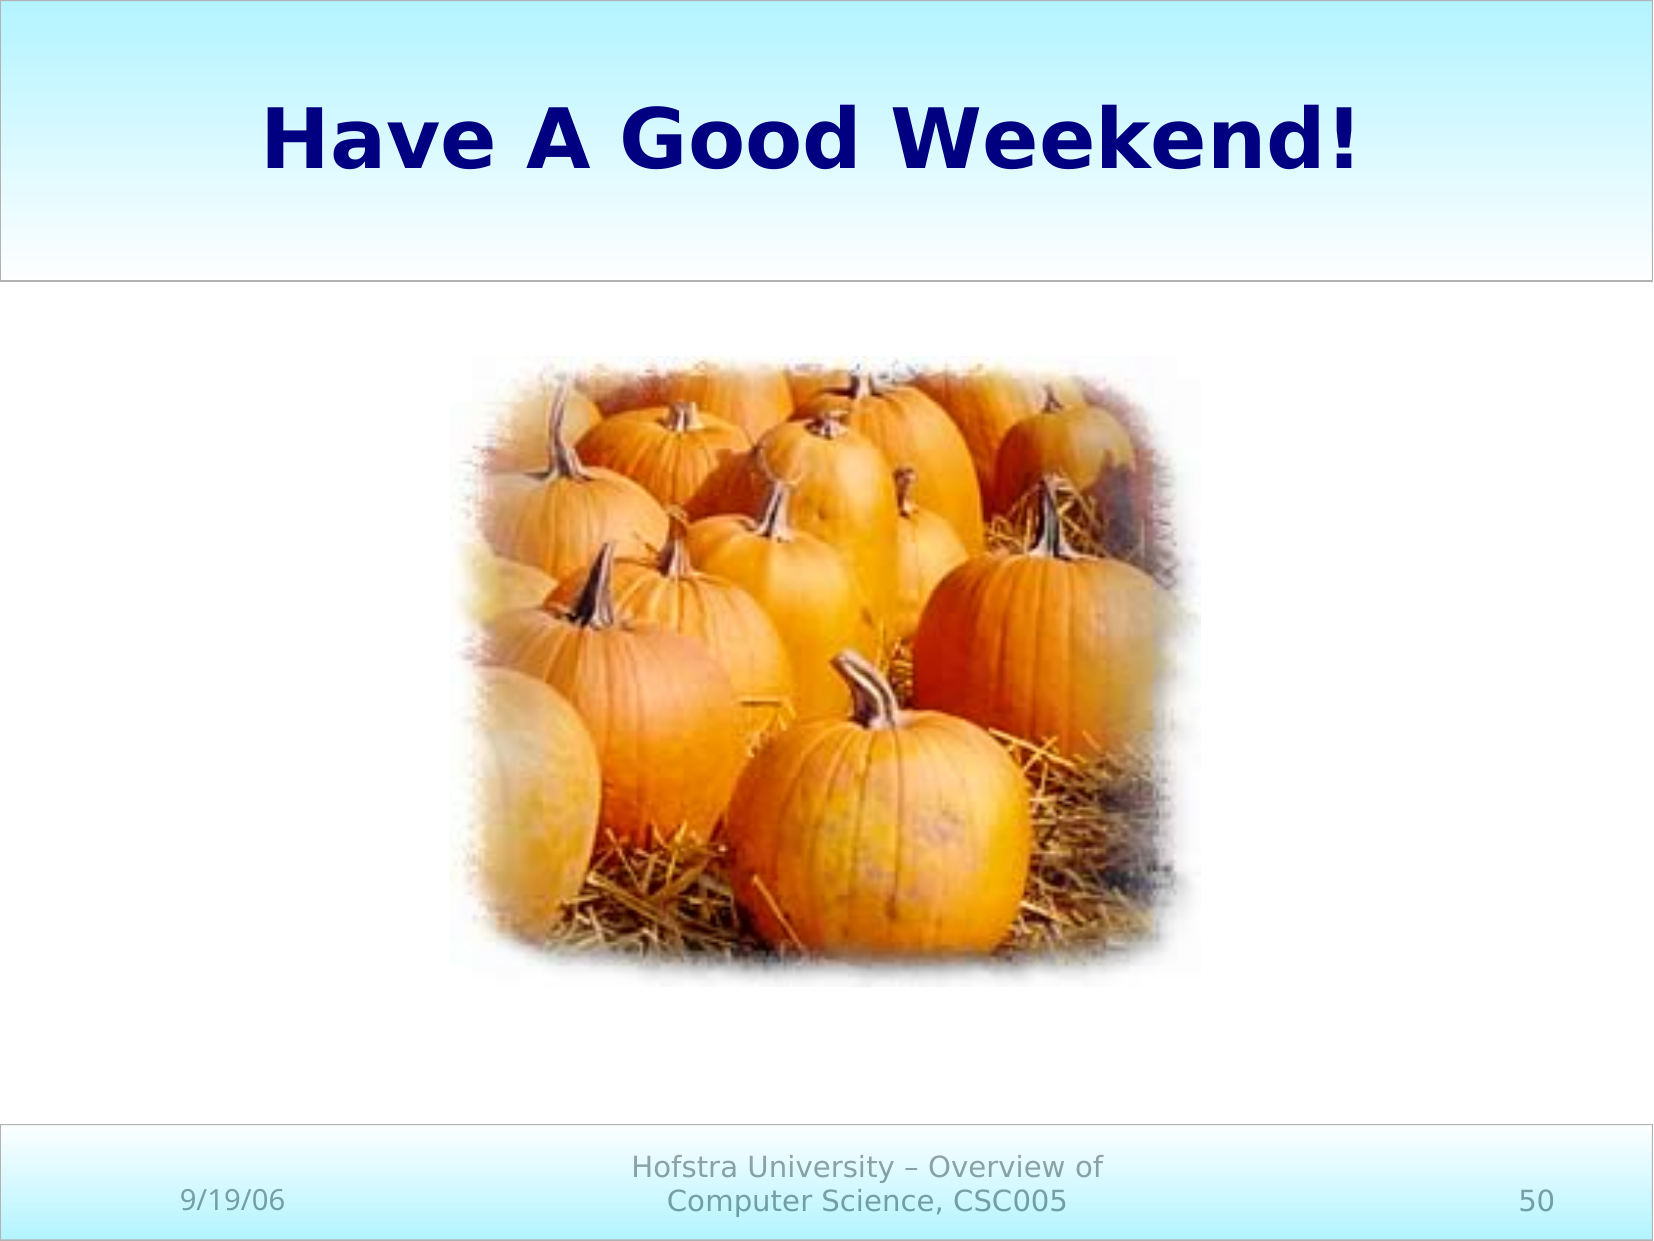

# Have A Good Weekend!
09/27/06
50